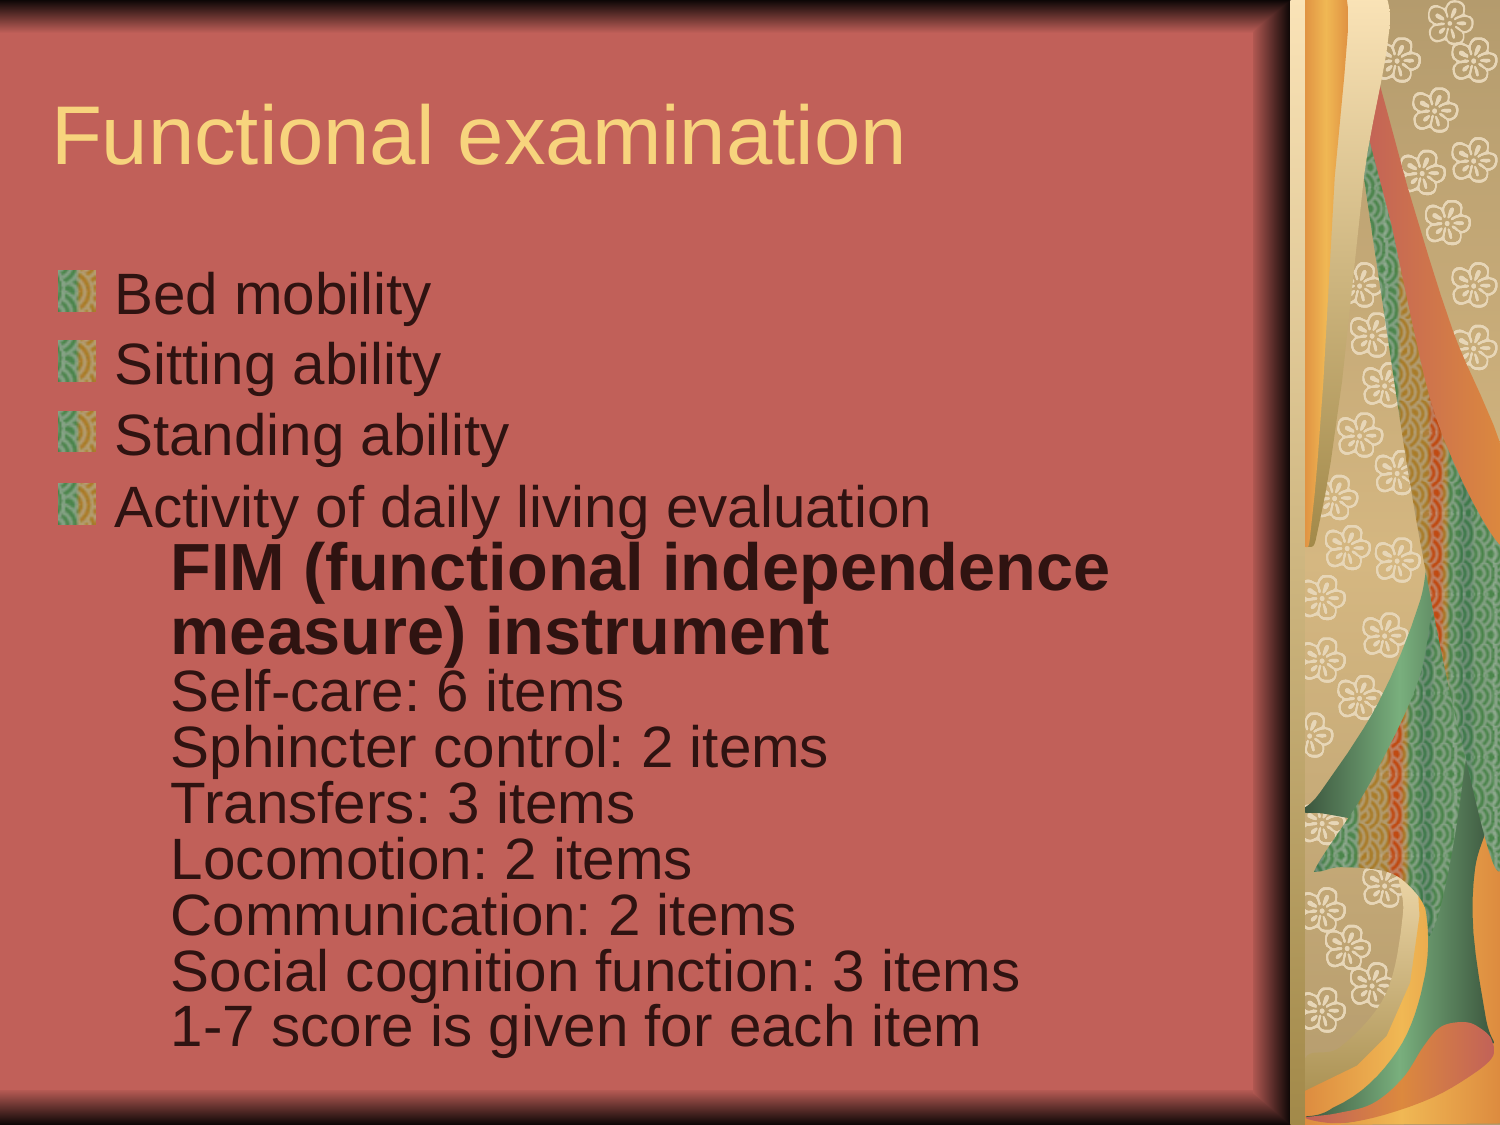

# Functional examination
Bed mobility
Sitting ability
Standing ability
Activity of daily living evaluation
FIM (functional independence measure) instrument
Self-care: 6 items
Sphincter control: 2 items
Transfers: 3 items
Locomotion: 2 items
Communication: 2 items
Social cognition function: 3 items
1-7 score is given for each item